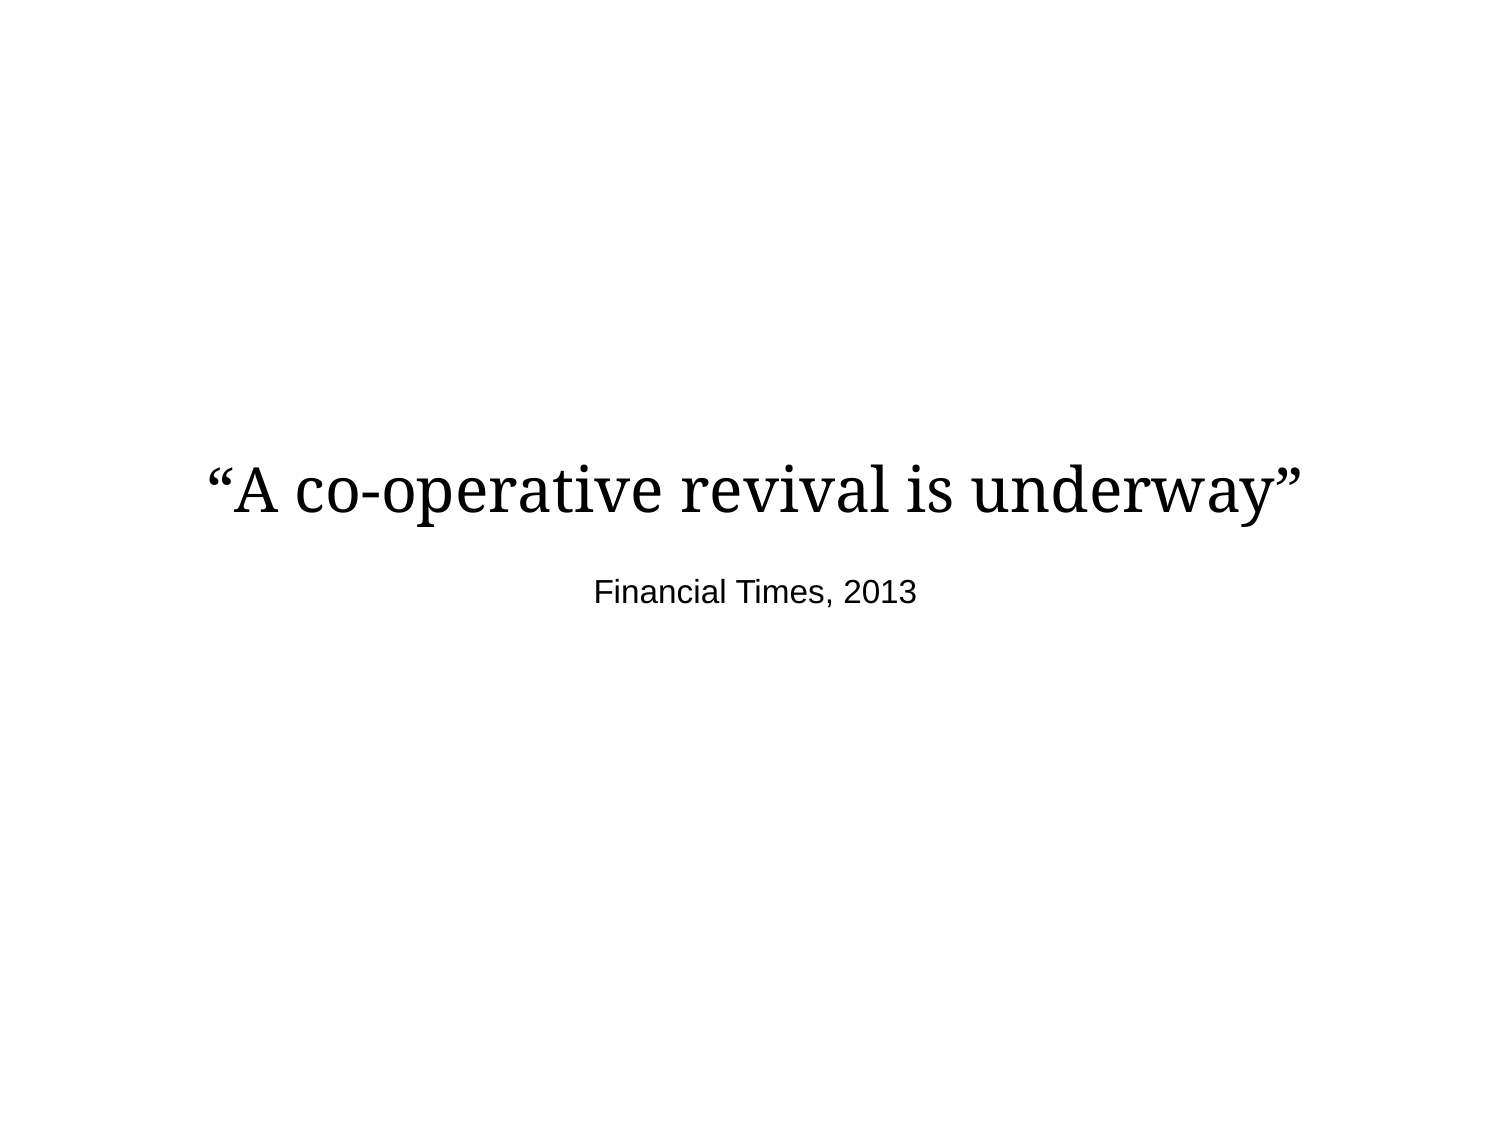

“A co-operative revival is underway”
Financial Times, 2013